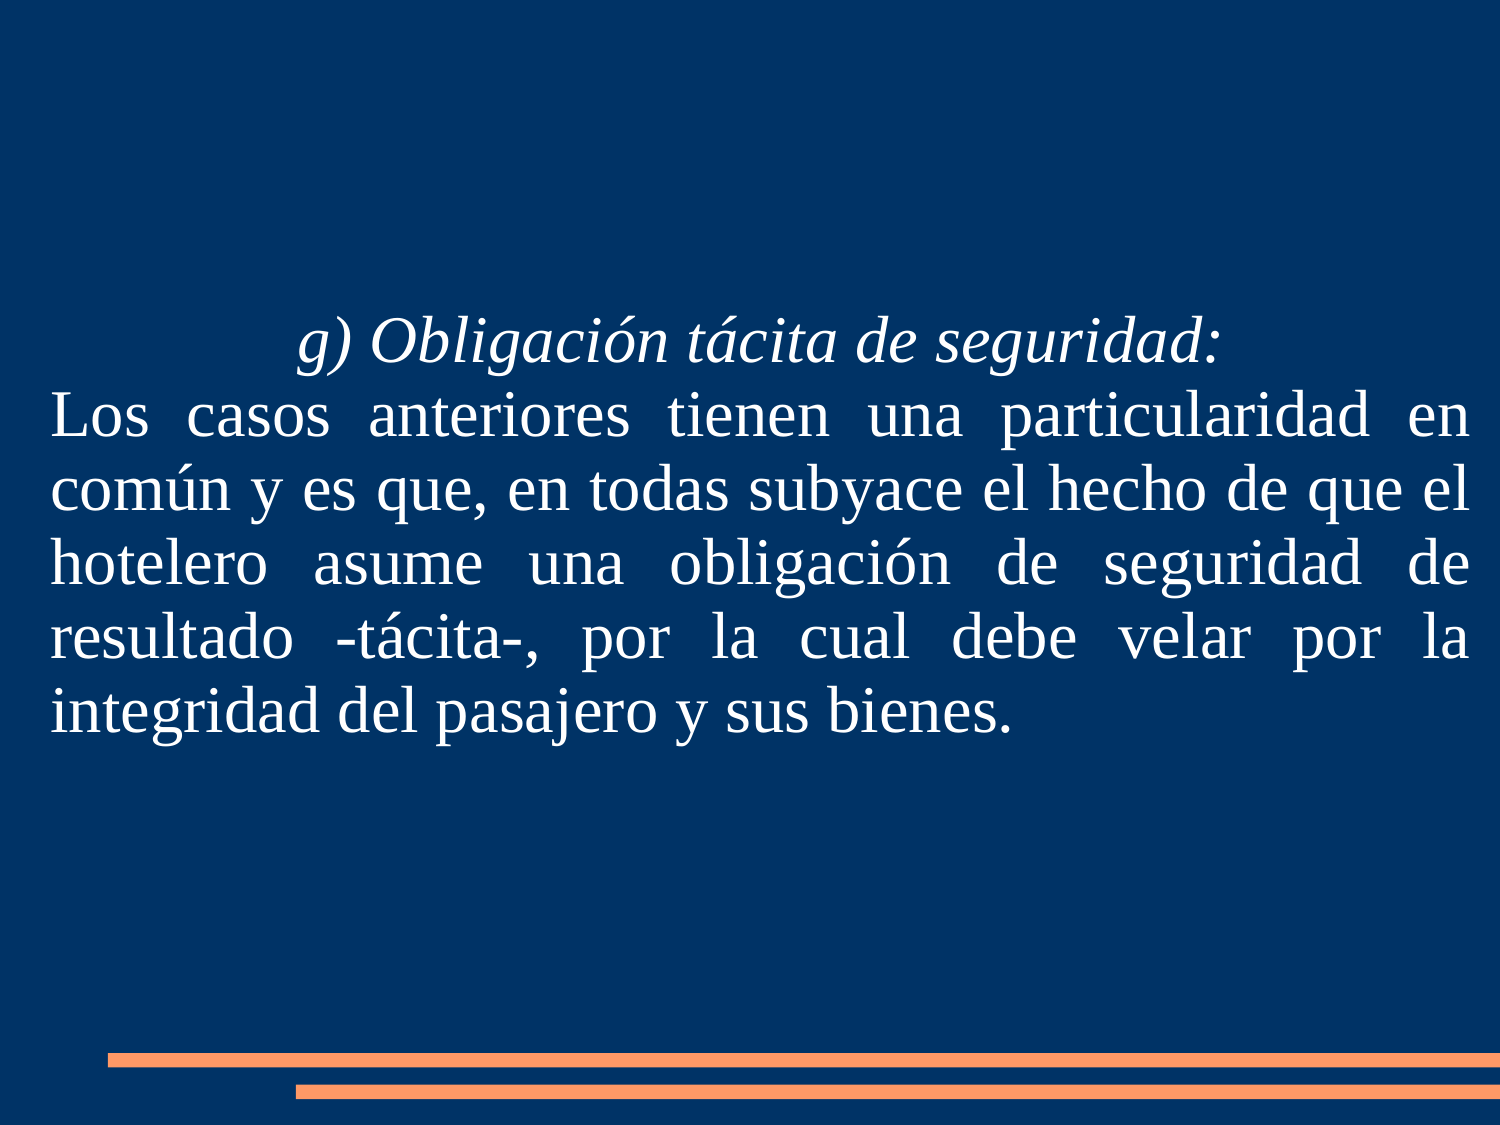

#
g) Obligación tácita de seguridad:
Los casos anteriores tienen una particularidad en común y es que, en todas subyace el hecho de que el hotelero asume una obligación de seguridad de resultado -tácita-, por la cual debe velar por la integridad del pasajero y sus bienes.